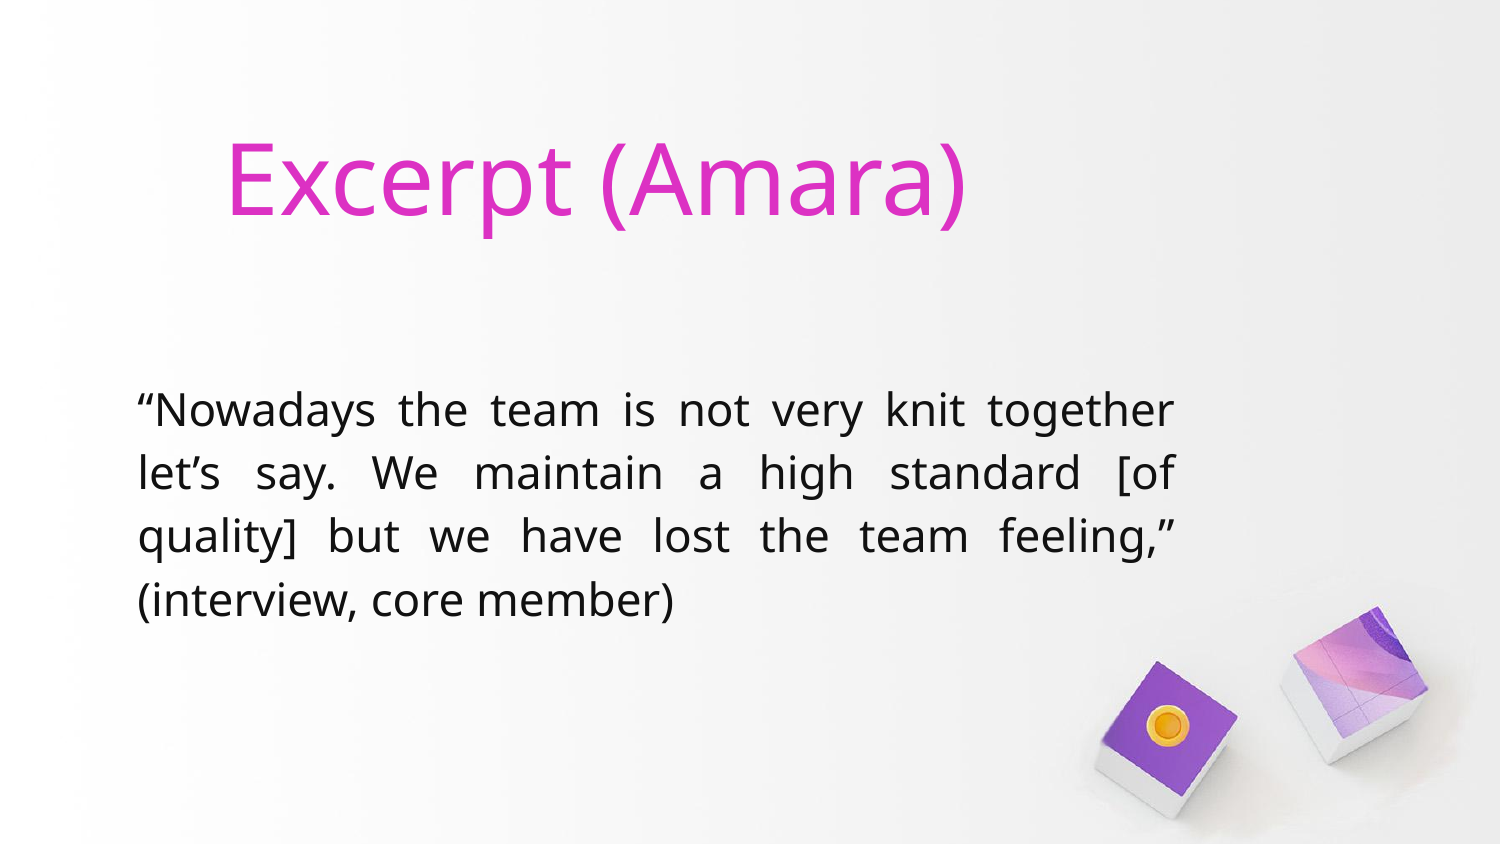

Excerpt (Amara)
“Nowadays the team is not very knit together let’s say. We maintain a high standard [of quality] but we have lost the team feeling,” (interview, core member)